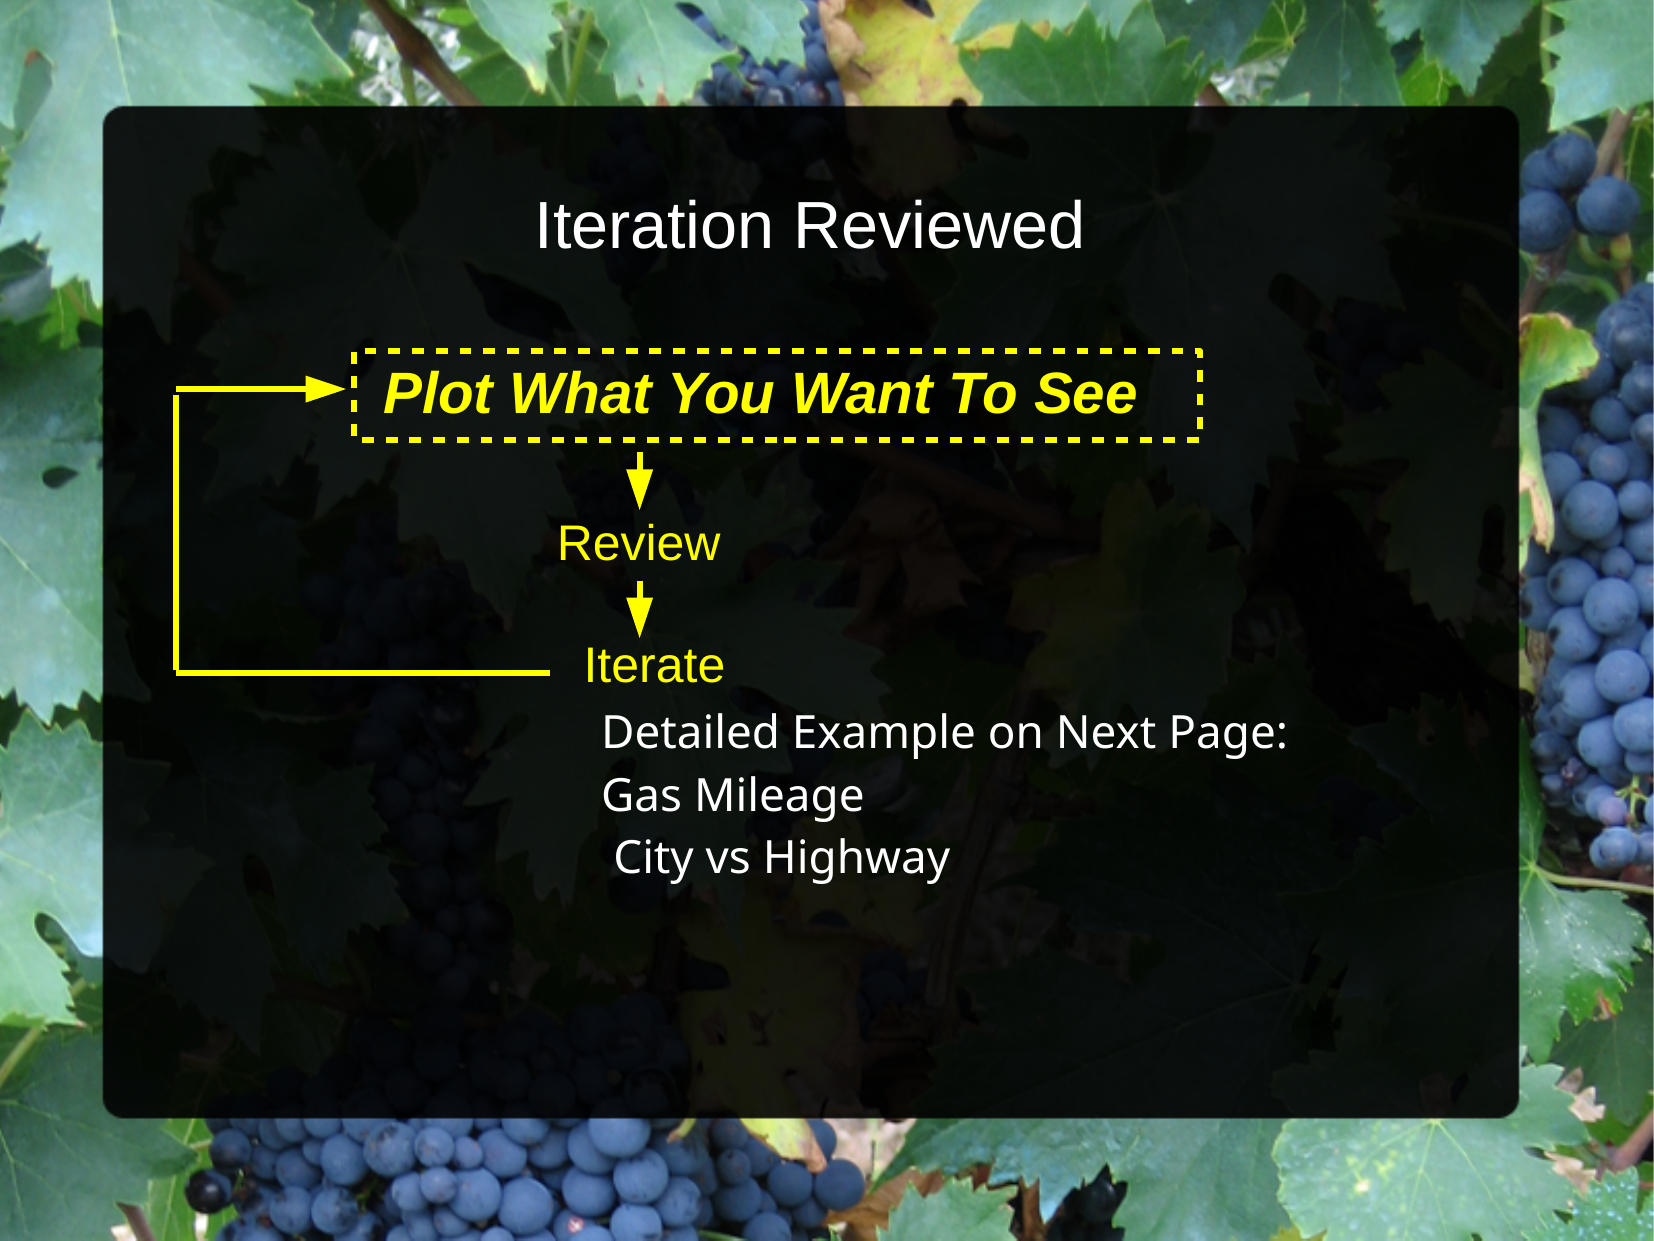

# Iteration Reviewed
Plot What You Want To See
Review
Iterate
 Detailed Example on Next Page:
 Gas Mileage
 City vs Highway